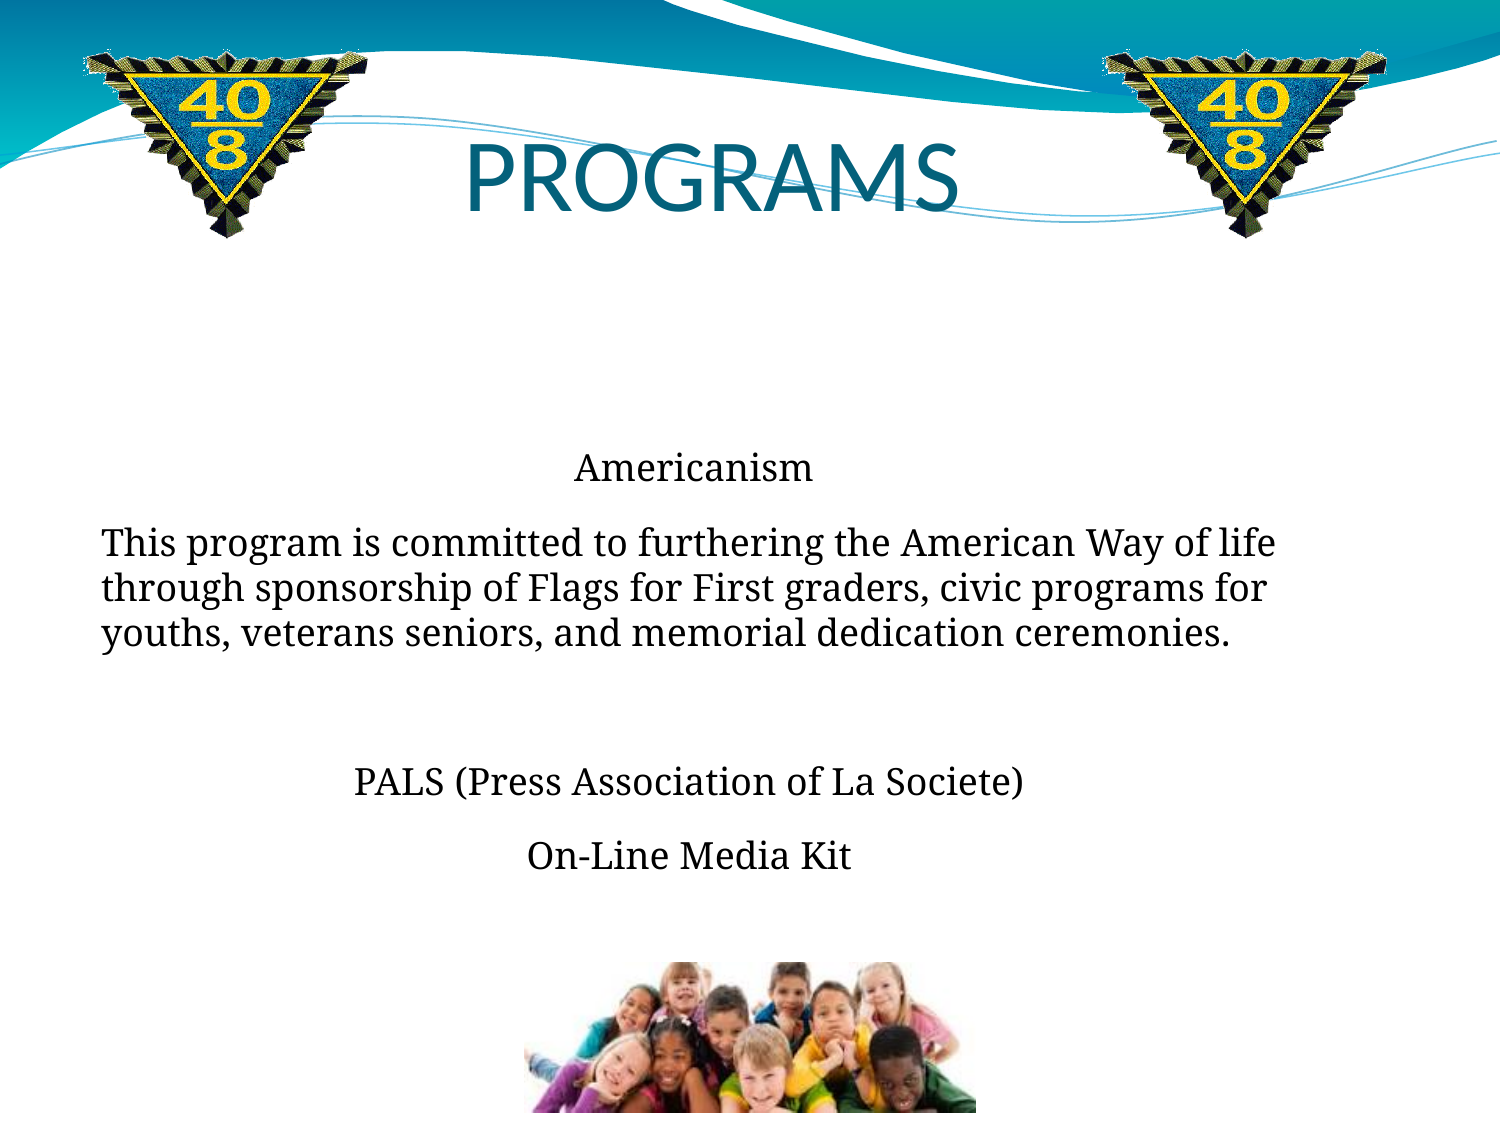

# PROGRAMS
 Americanism
This program is committed to furthering the American Way of life through sponsorship of Flags for First graders, civic programs for youths, veterans seniors, and memorial dedication ceremonies.
PALS (Press Association of La Societe)
On-Line Media Kit